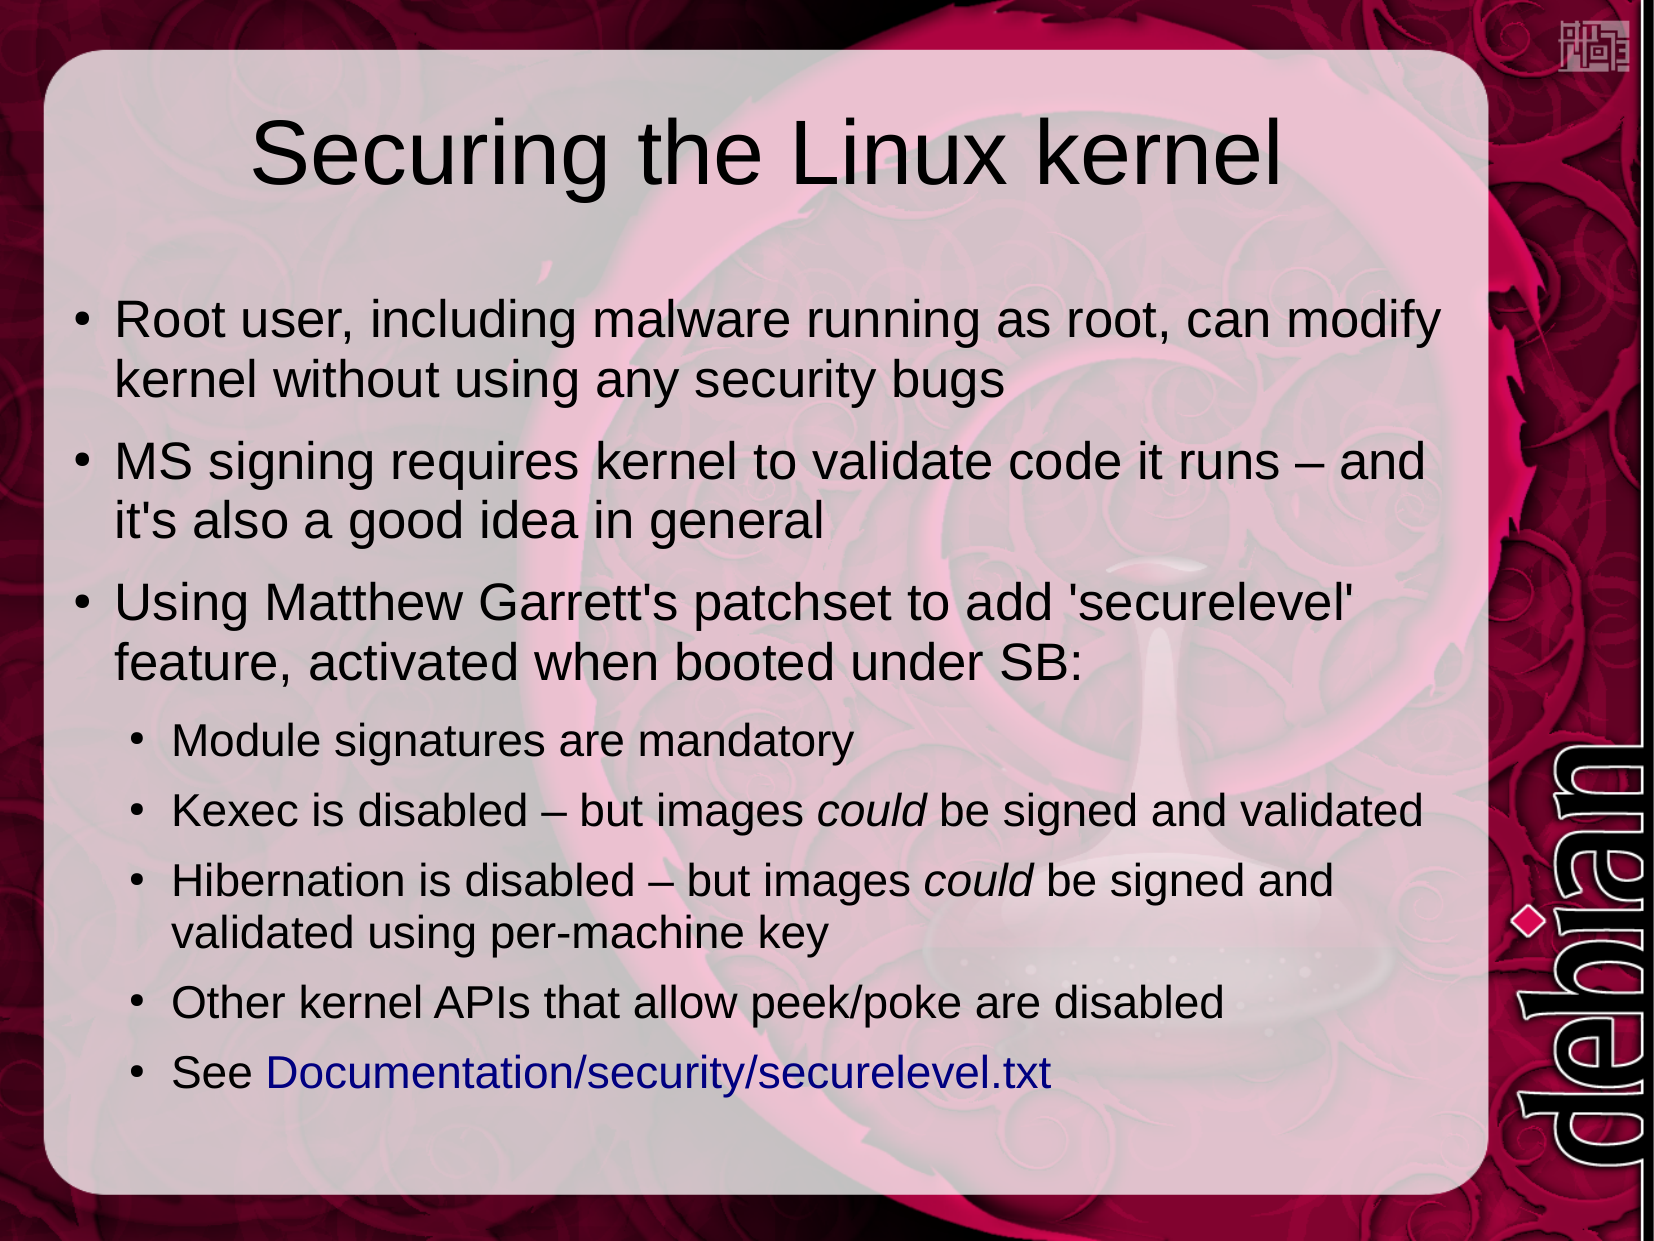

# Securing the Linux kernel
Root user, including malware running as root, can modify kernel without using any security bugs
MS signing requires kernel to validate code it runs – and it's also a good idea in general
Using Matthew Garrett's patchset to add 'securelevel' feature, activated when booted under SB:
Module signatures are mandatory
Kexec is disabled – but images could be signed and validated
Hibernation is disabled – but images could be signed and validated using per-machine key
Other kernel APIs that allow peek/poke are disabled
See Documentation/security/securelevel.txt